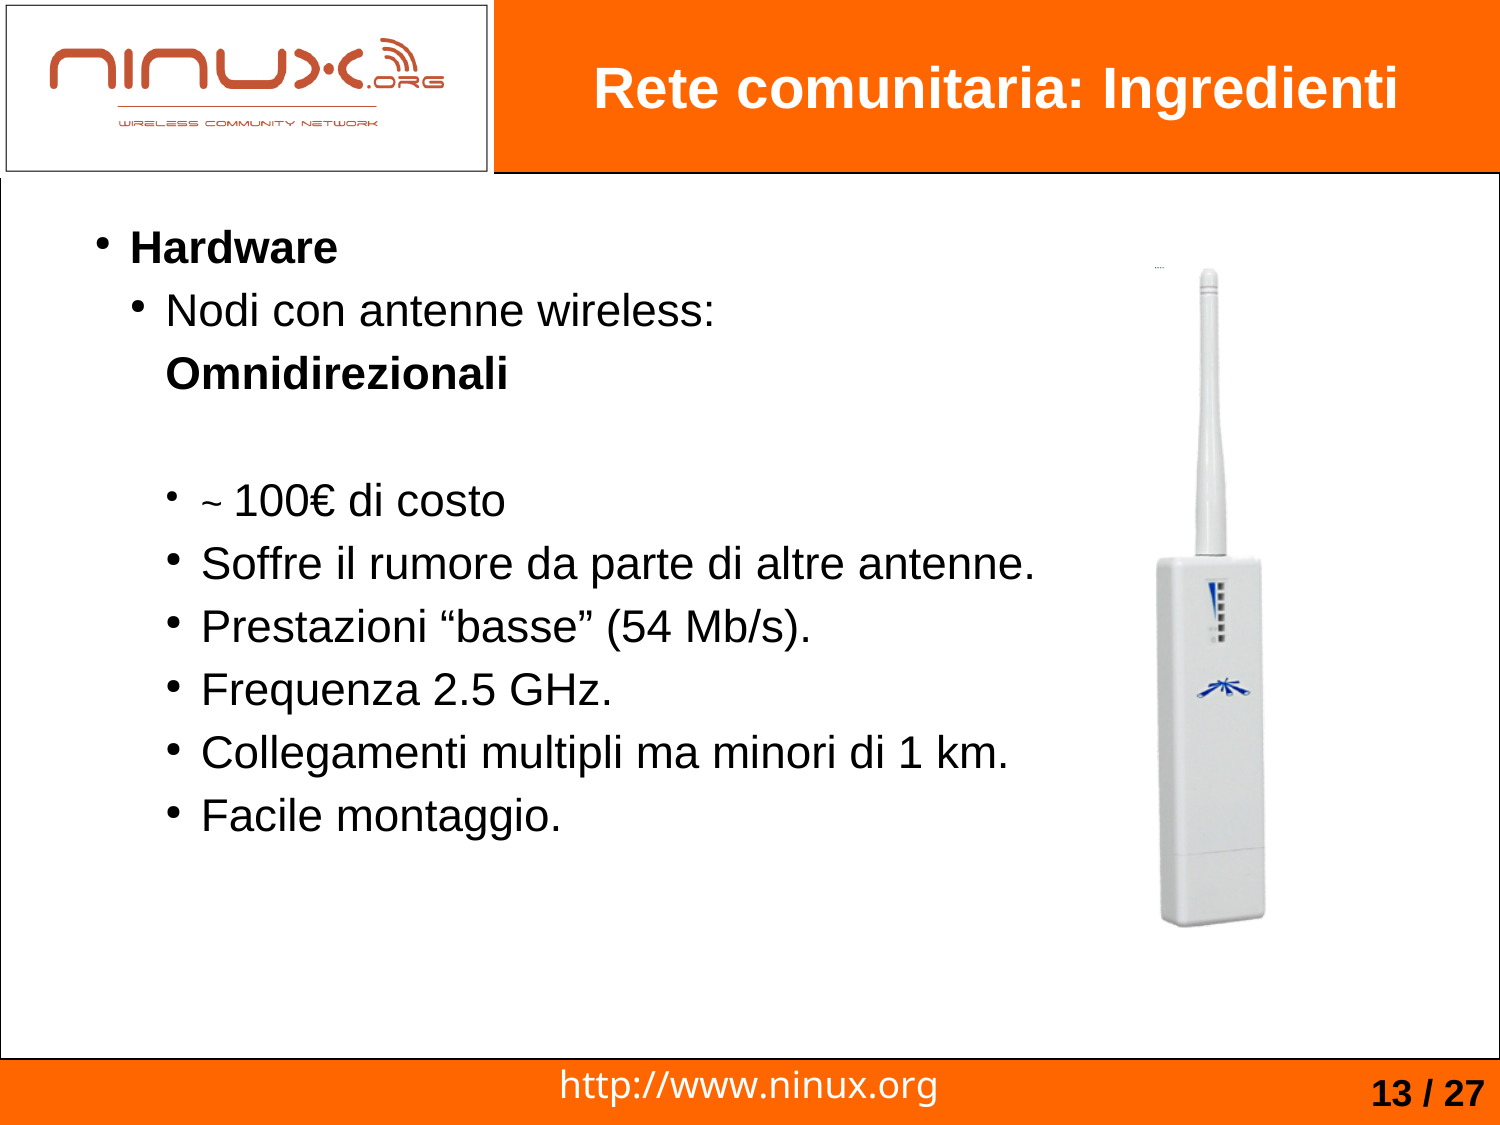

# Rete comunitaria: Ingredienti
Hardware
Nodi con antenne wireless:
Omnidirezionali
~ 100€ di costo
Soffre il rumore da parte di altre antenne.
Prestazioni “basse” (54 Mb/s).
Frequenza 2.5 GHz.
Collegamenti multipli ma minori di 1 km.
Facile montaggio.
http://www.ninux.org